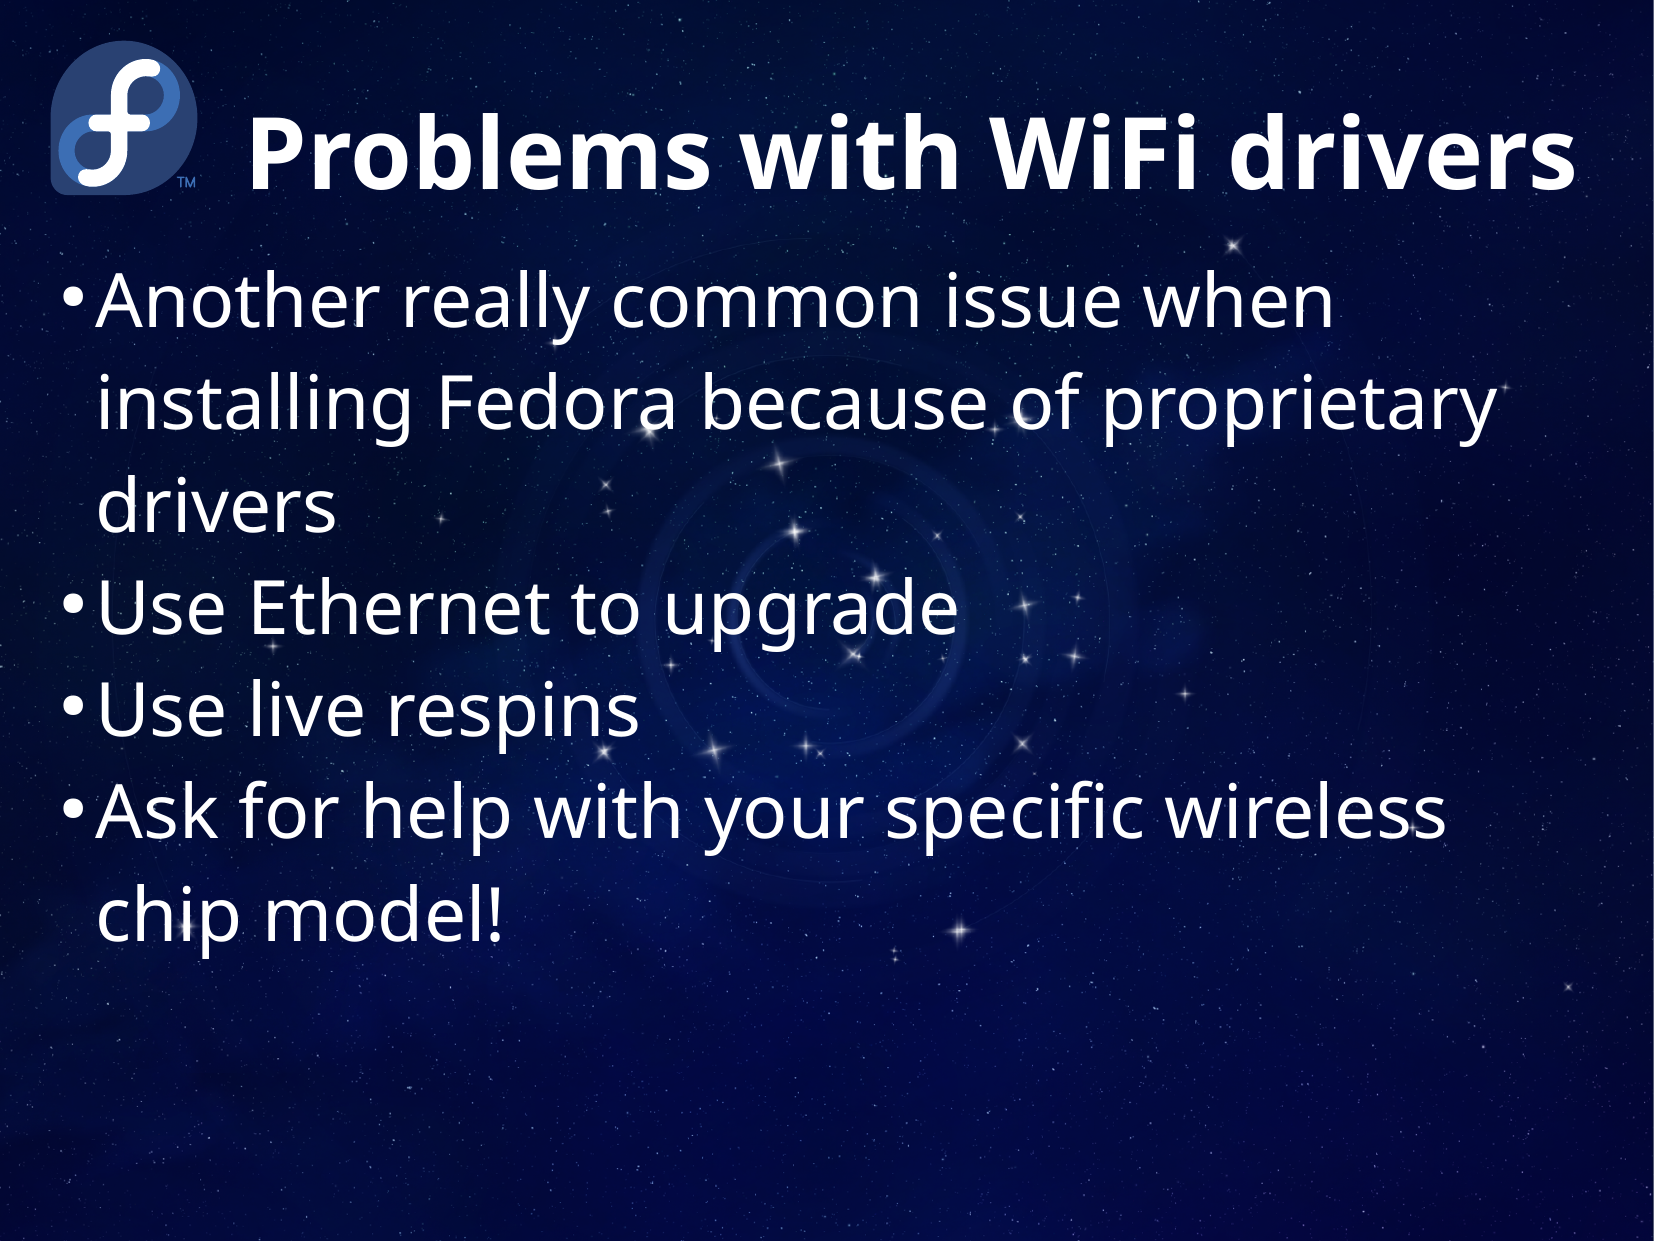

Problems with WiFi drivers
Another really common issue when installing Fedora because of proprietary drivers
Use Ethernet to upgrade
Use live respins
Ask for help with your specific wireless chip model!